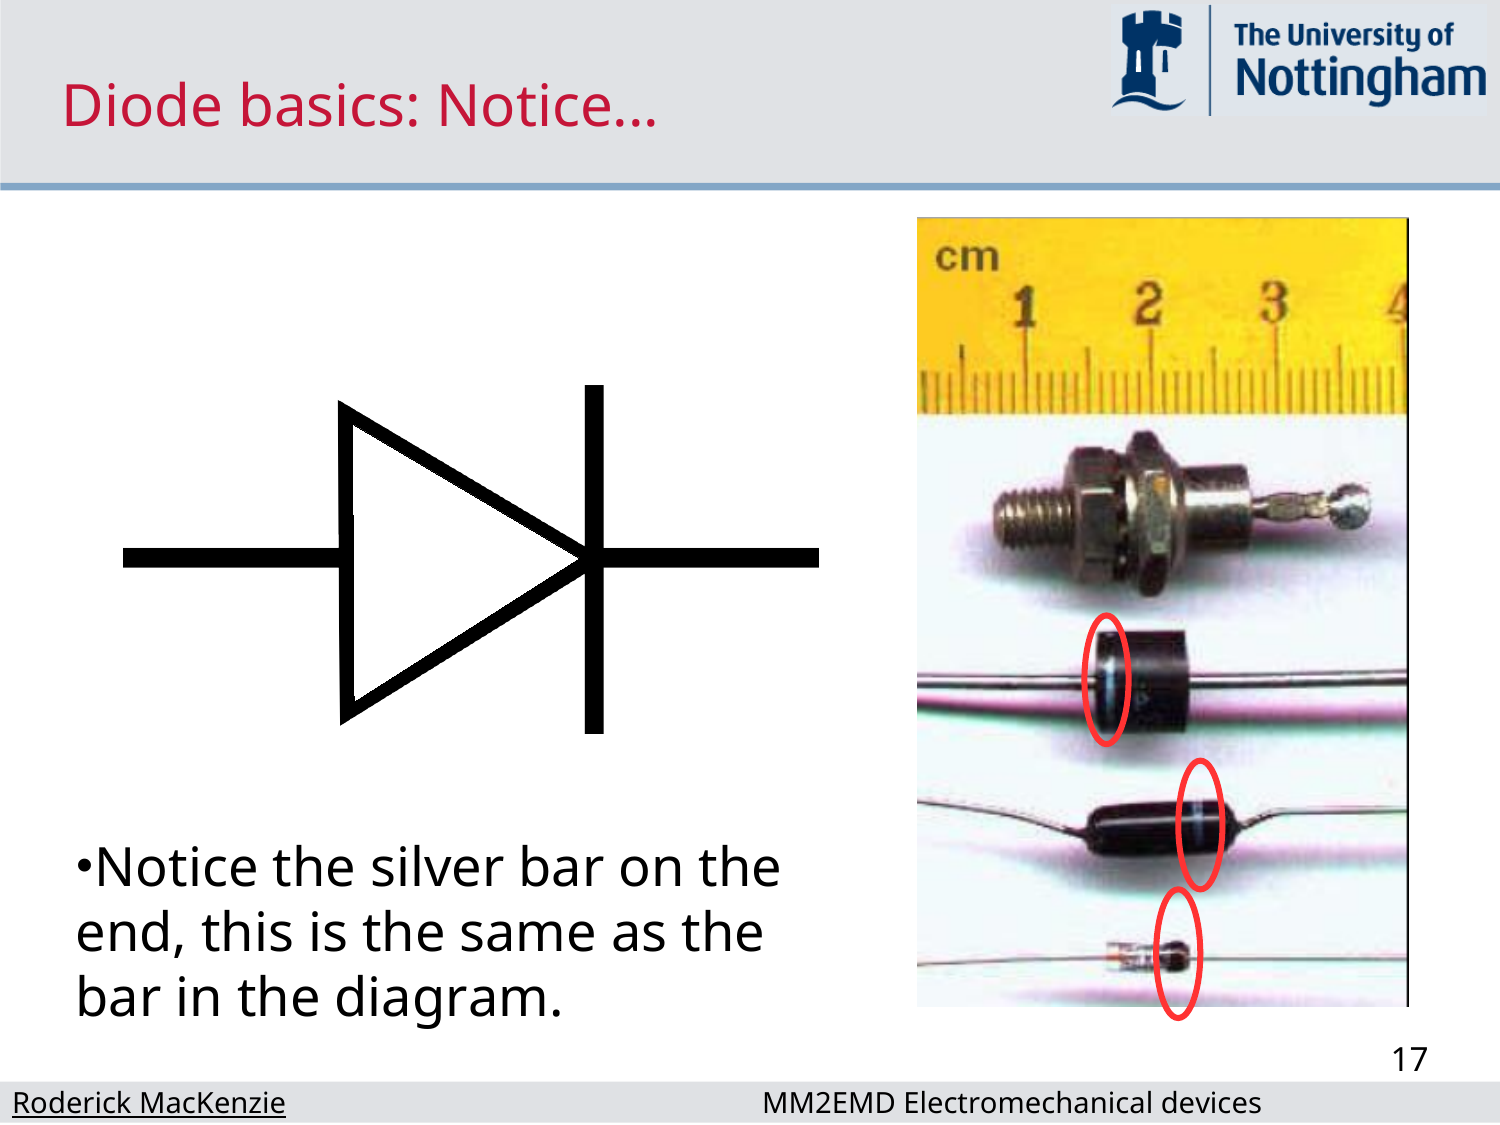

# Diode basics: Notice...
Notice the silver bar on the end, this is the same as the bar in the diagram.